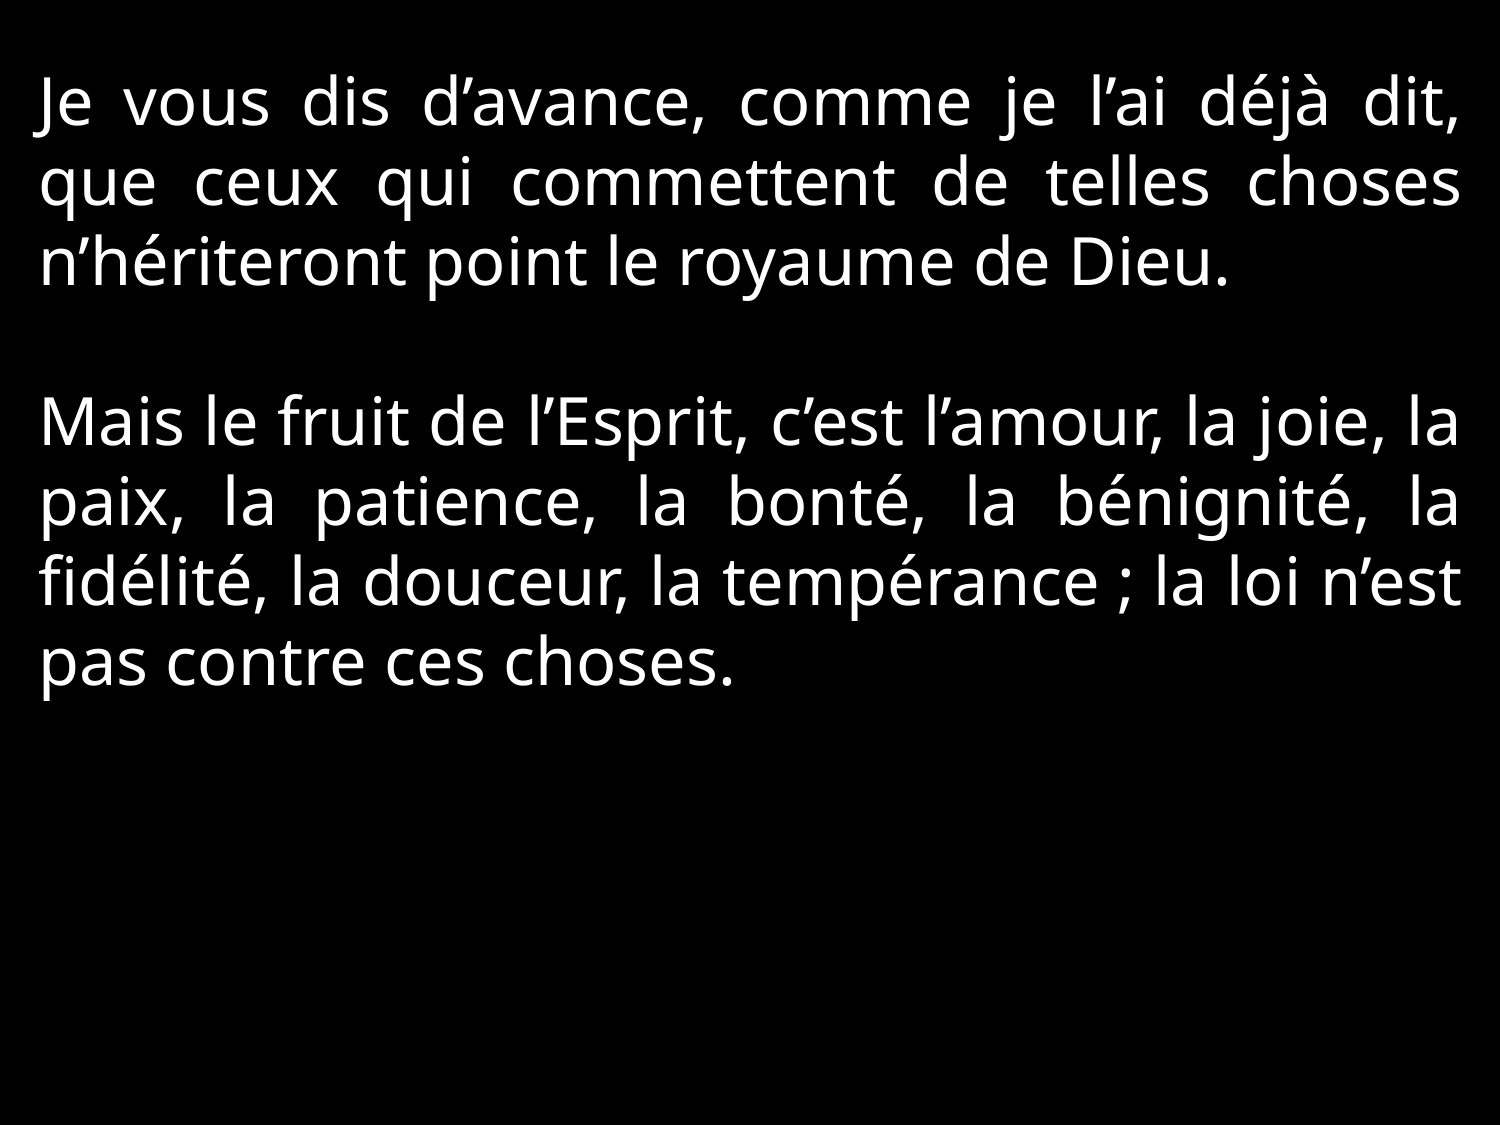

Je vous dis d’avance, comme je l’ai déjà dit, que ceux qui commettent de telles choses n’hériteront point le royaume de Dieu.
Mais le fruit de l’Esprit, c’est l’amour, la joie, la paix, la patience, la bonté, la bénignité, la fidélité, la douceur, la tempérance ; la loi n’est pas contre ces choses.